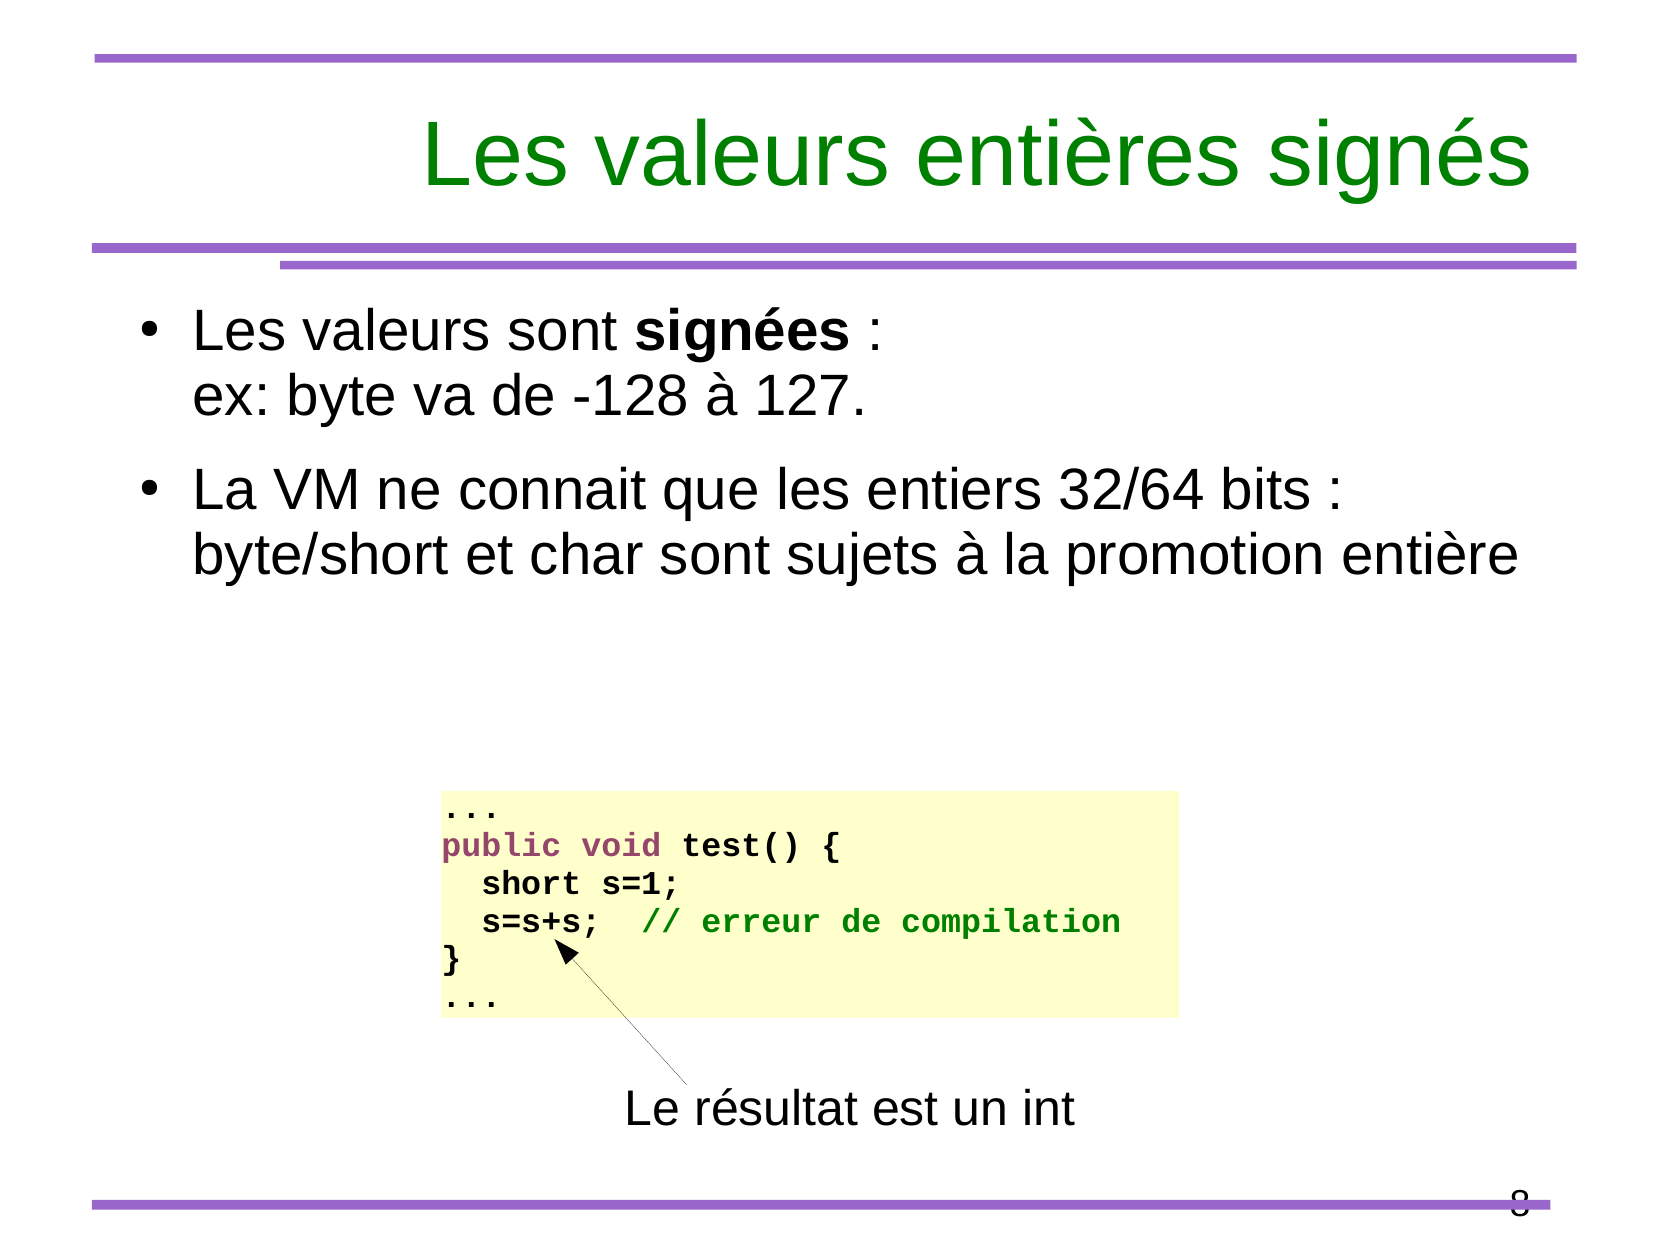

# Les valeurs entières signés
Les valeurs sont signées :
ex: byte va de -128 à 127.
La VM ne connait que les entiers 32/64 bits :
byte/short et char sont sujets à la promotion entière
...
public void test() {
 short s=1;
 s=s+s; // erreur de compilation
}
...
Le résultat est un int